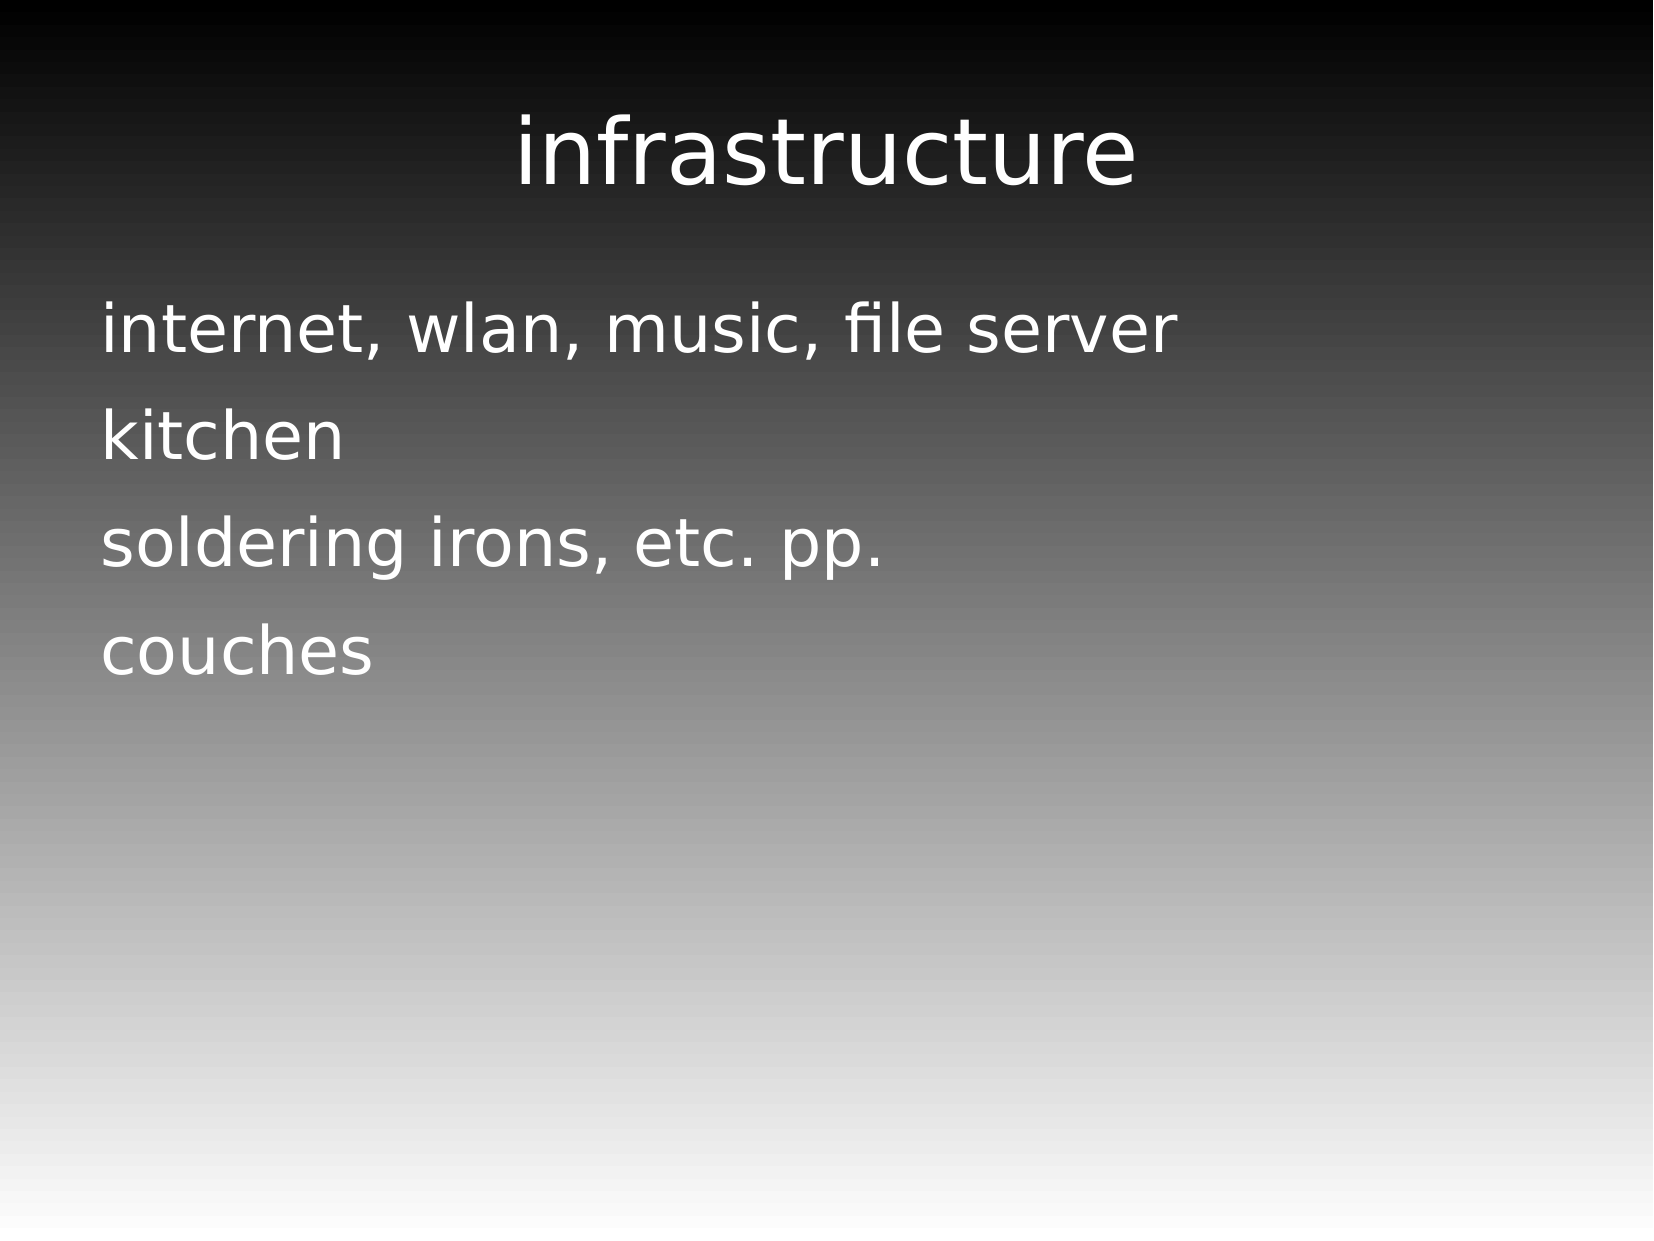

# infrastructure
internet, wlan, music, file server
kitchen
soldering irons, etc. pp.
couches